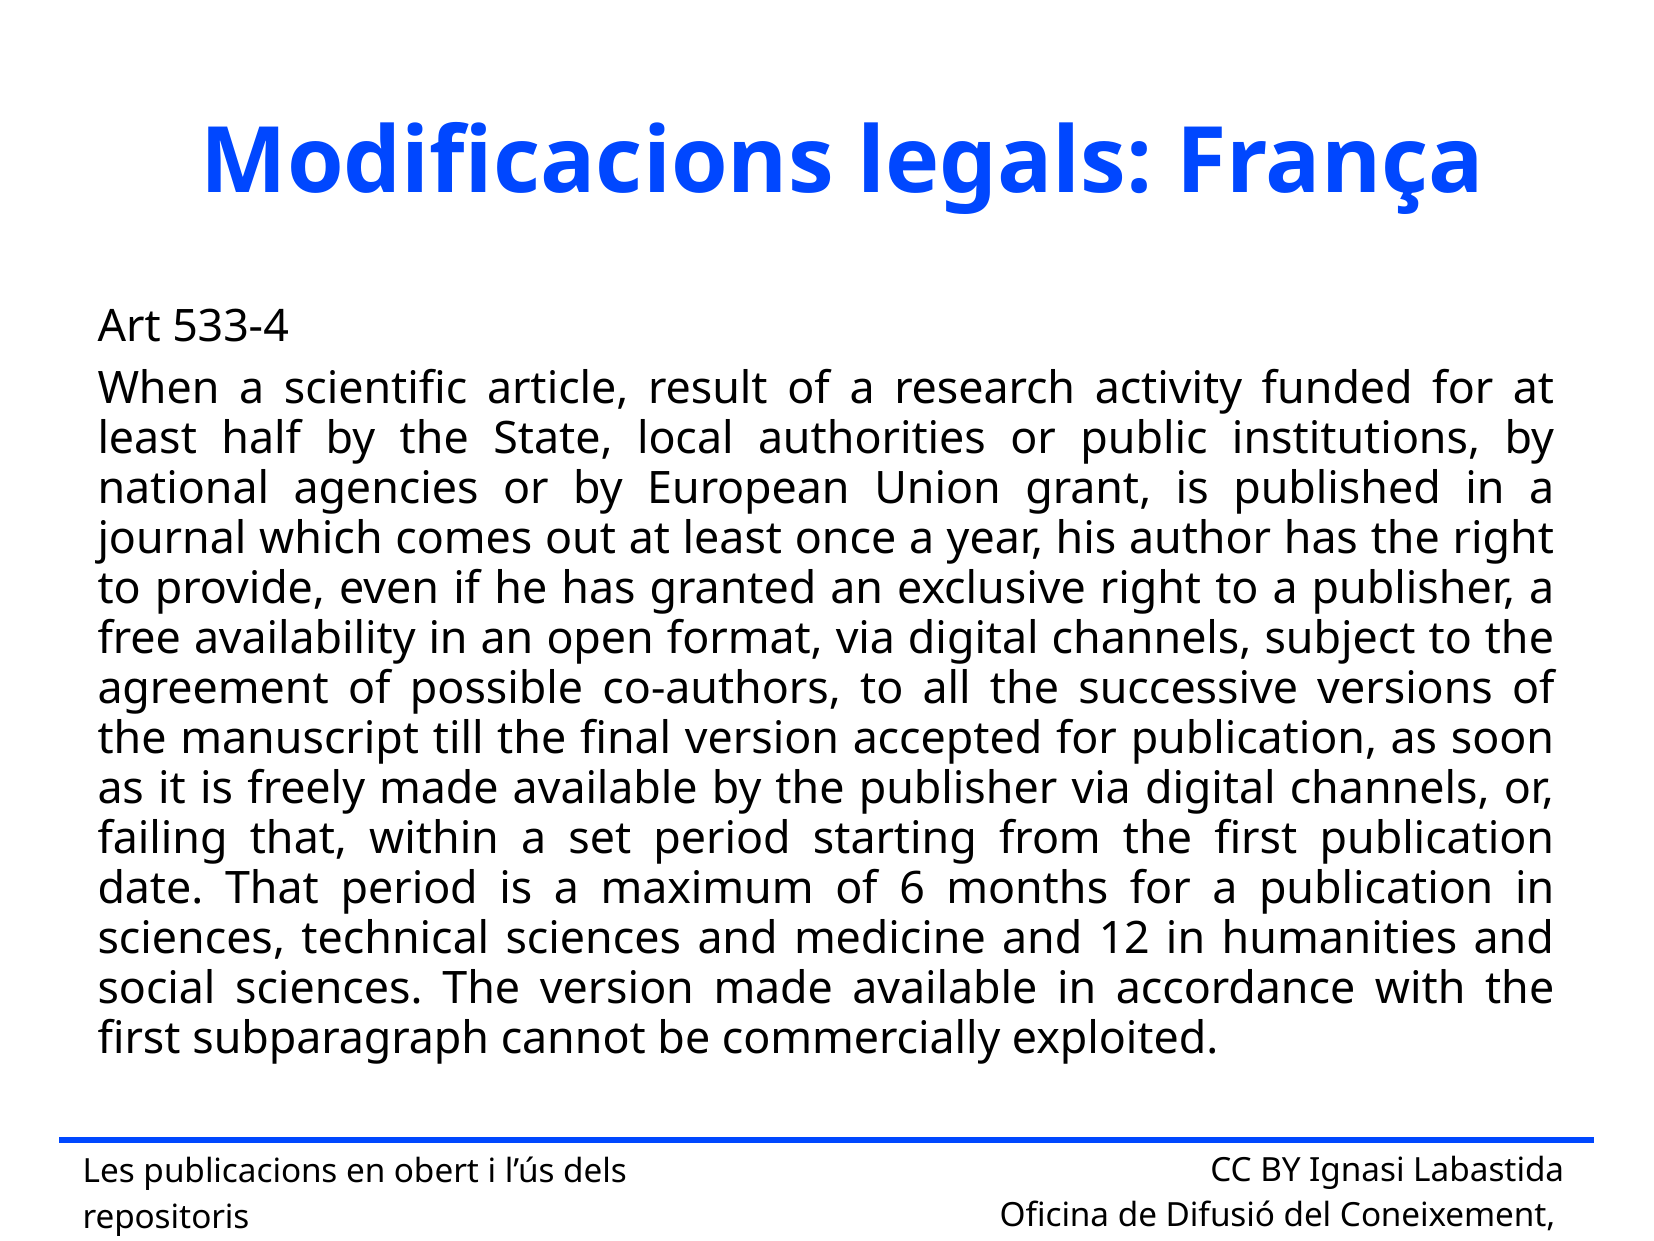

# Modificacions legals: França
Art 533-4
When a scientific article, result of a research activity funded for at least half by the State, local authorities or public institutions, by national agencies or by European Union grant, is published in a journal which comes out at least once a year, his author has the right to provide, even if he has granted an exclusive right to a publisher, a free availability in an open format, via digital channels, subject to the agreement of possible co-authors, to all the successive versions of the manuscript till the final version accepted for publication, as soon as it is freely made available by the publisher via digital channels, or, failing that, within a set period starting from the first publication date. That period is a maximum of 6 months for a publication in sciences, technical sciences and medicine and 12 in humanities and social sciences. The version made available in accordance with the first subparagraph cannot be commercially exploited.